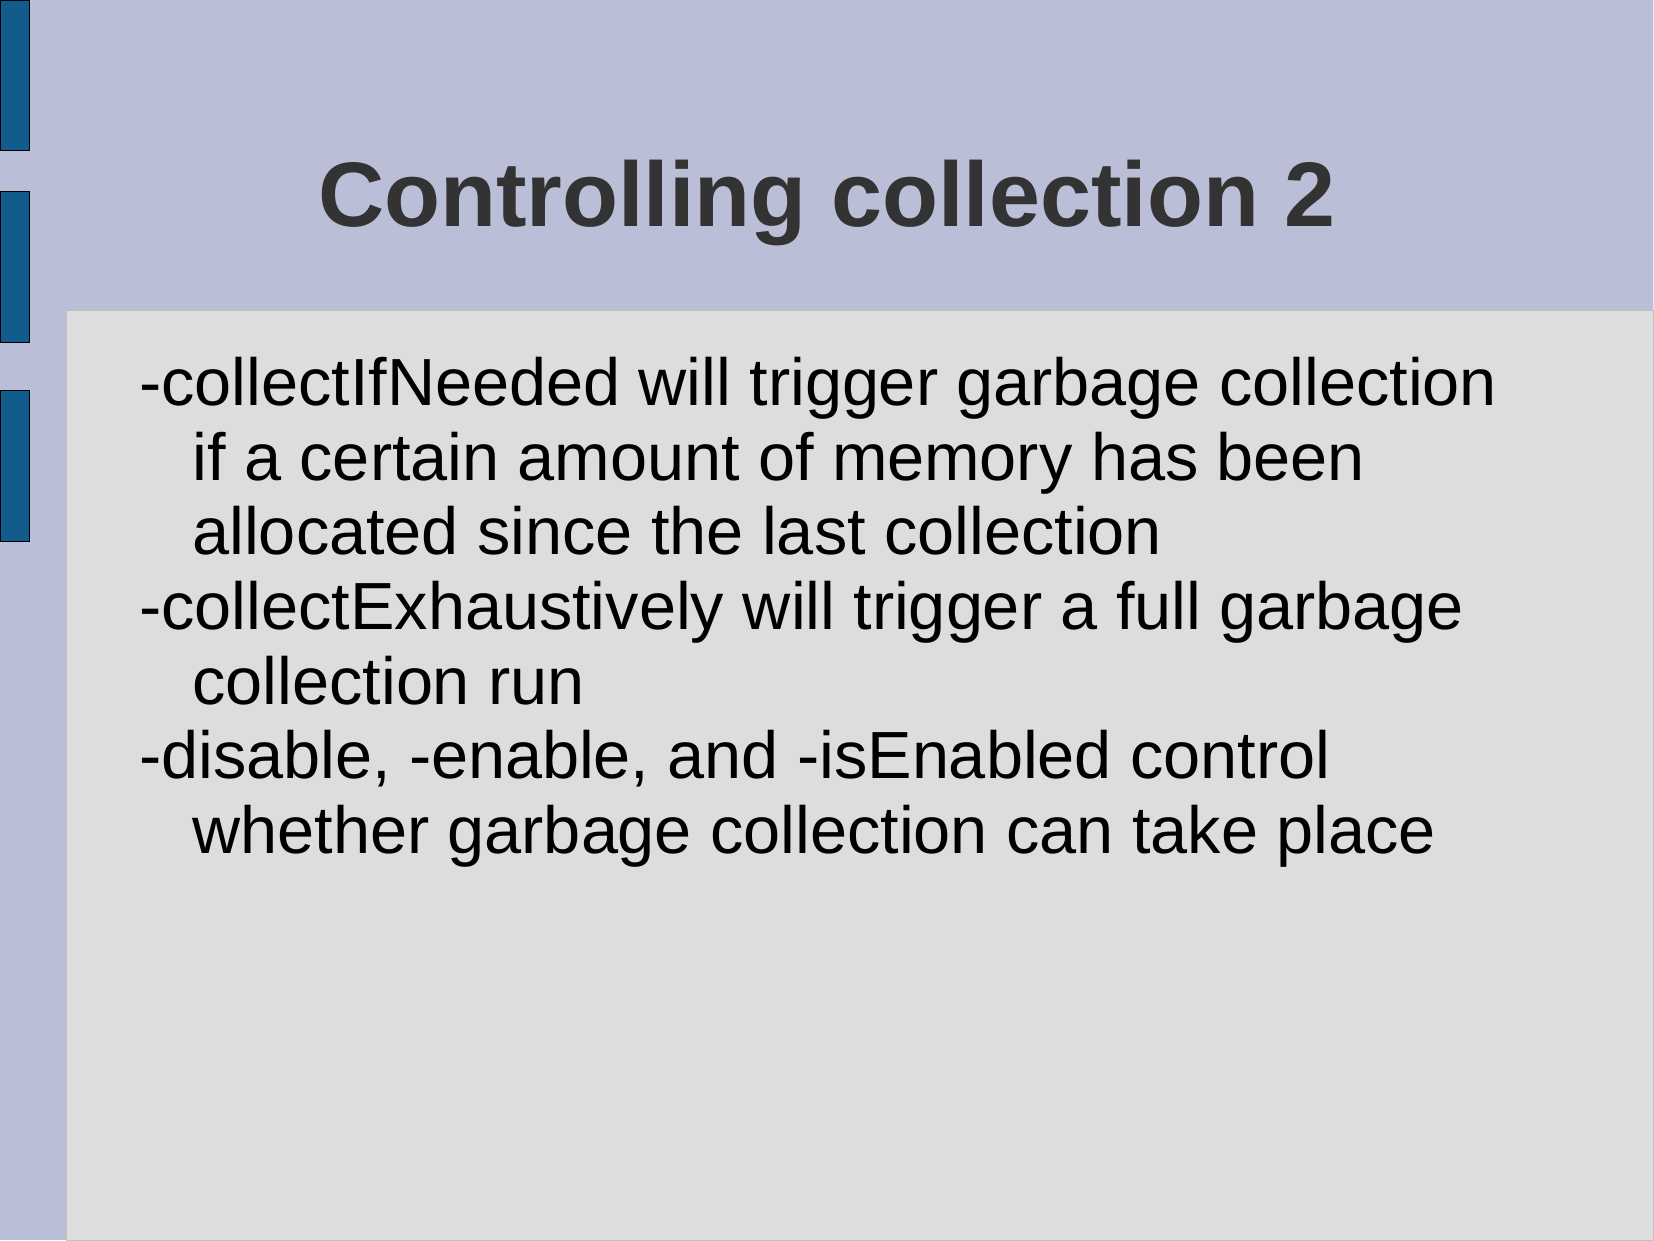

# Controlling collection 2
-collectIfNeeded will trigger garbage collection if a certain amount of memory has been allocated since the last collection
-collectExhaustively will trigger a full garbage collection run
-disable, -enable, and -isEnabled control whether garbage collection can take place